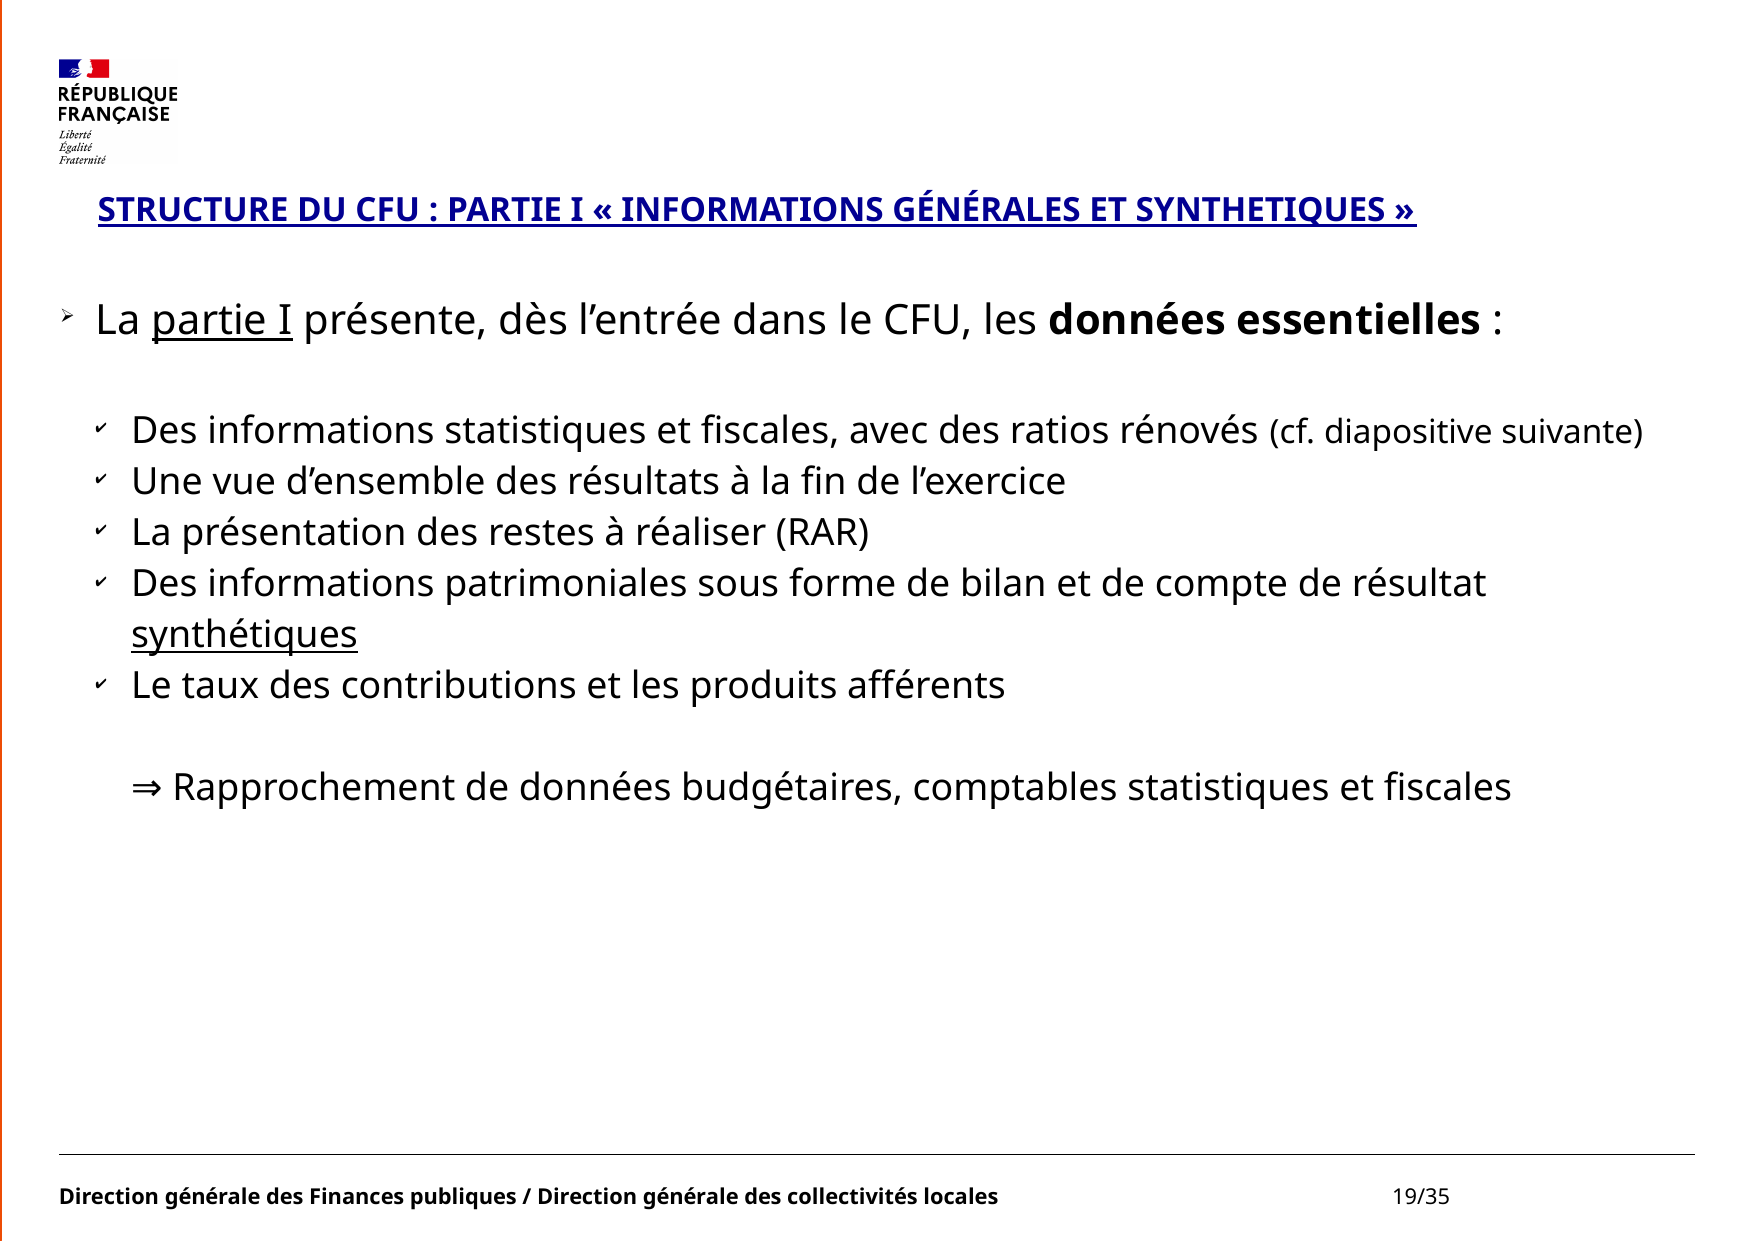

STRUCTURE DU CFU : PARTIE I « INFORMATIONS GÉNÉRALES ET SYNTHETIQUES »
La partie I présente, dès l’entrée dans le CFU, les données essentielles :
Des informations statistiques et fiscales, avec des ratios rénovés (cf. diapositive suivante)
Une vue d’ensemble des résultats à la fin de l’exercice
La présentation des restes à réaliser (RAR)
Des informations patrimoniales sous forme de bilan et de compte de résultat synthétiques
Le taux des contributions et les produits afférents
⇒ Rapprochement de données budgétaires, comptables statistiques et fiscales